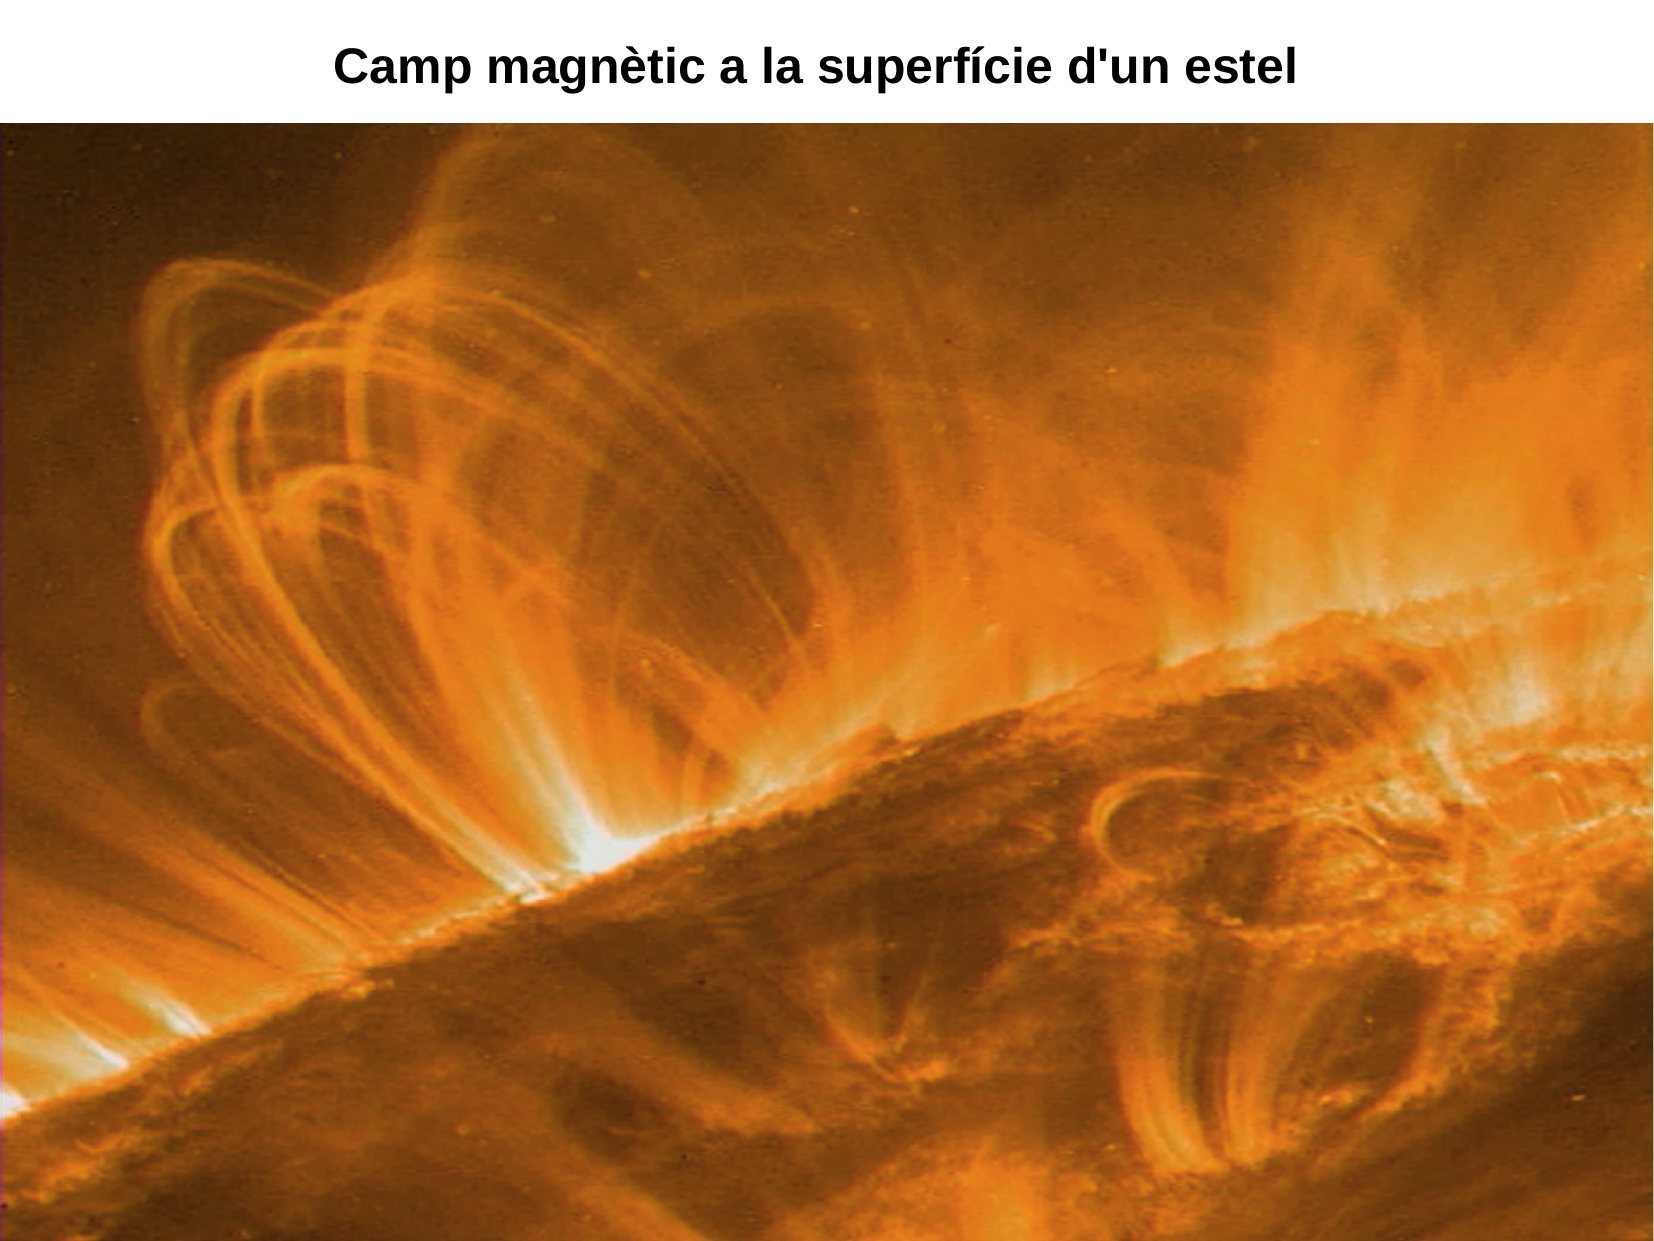

Camp magnètic a la superfície d'un estel
18